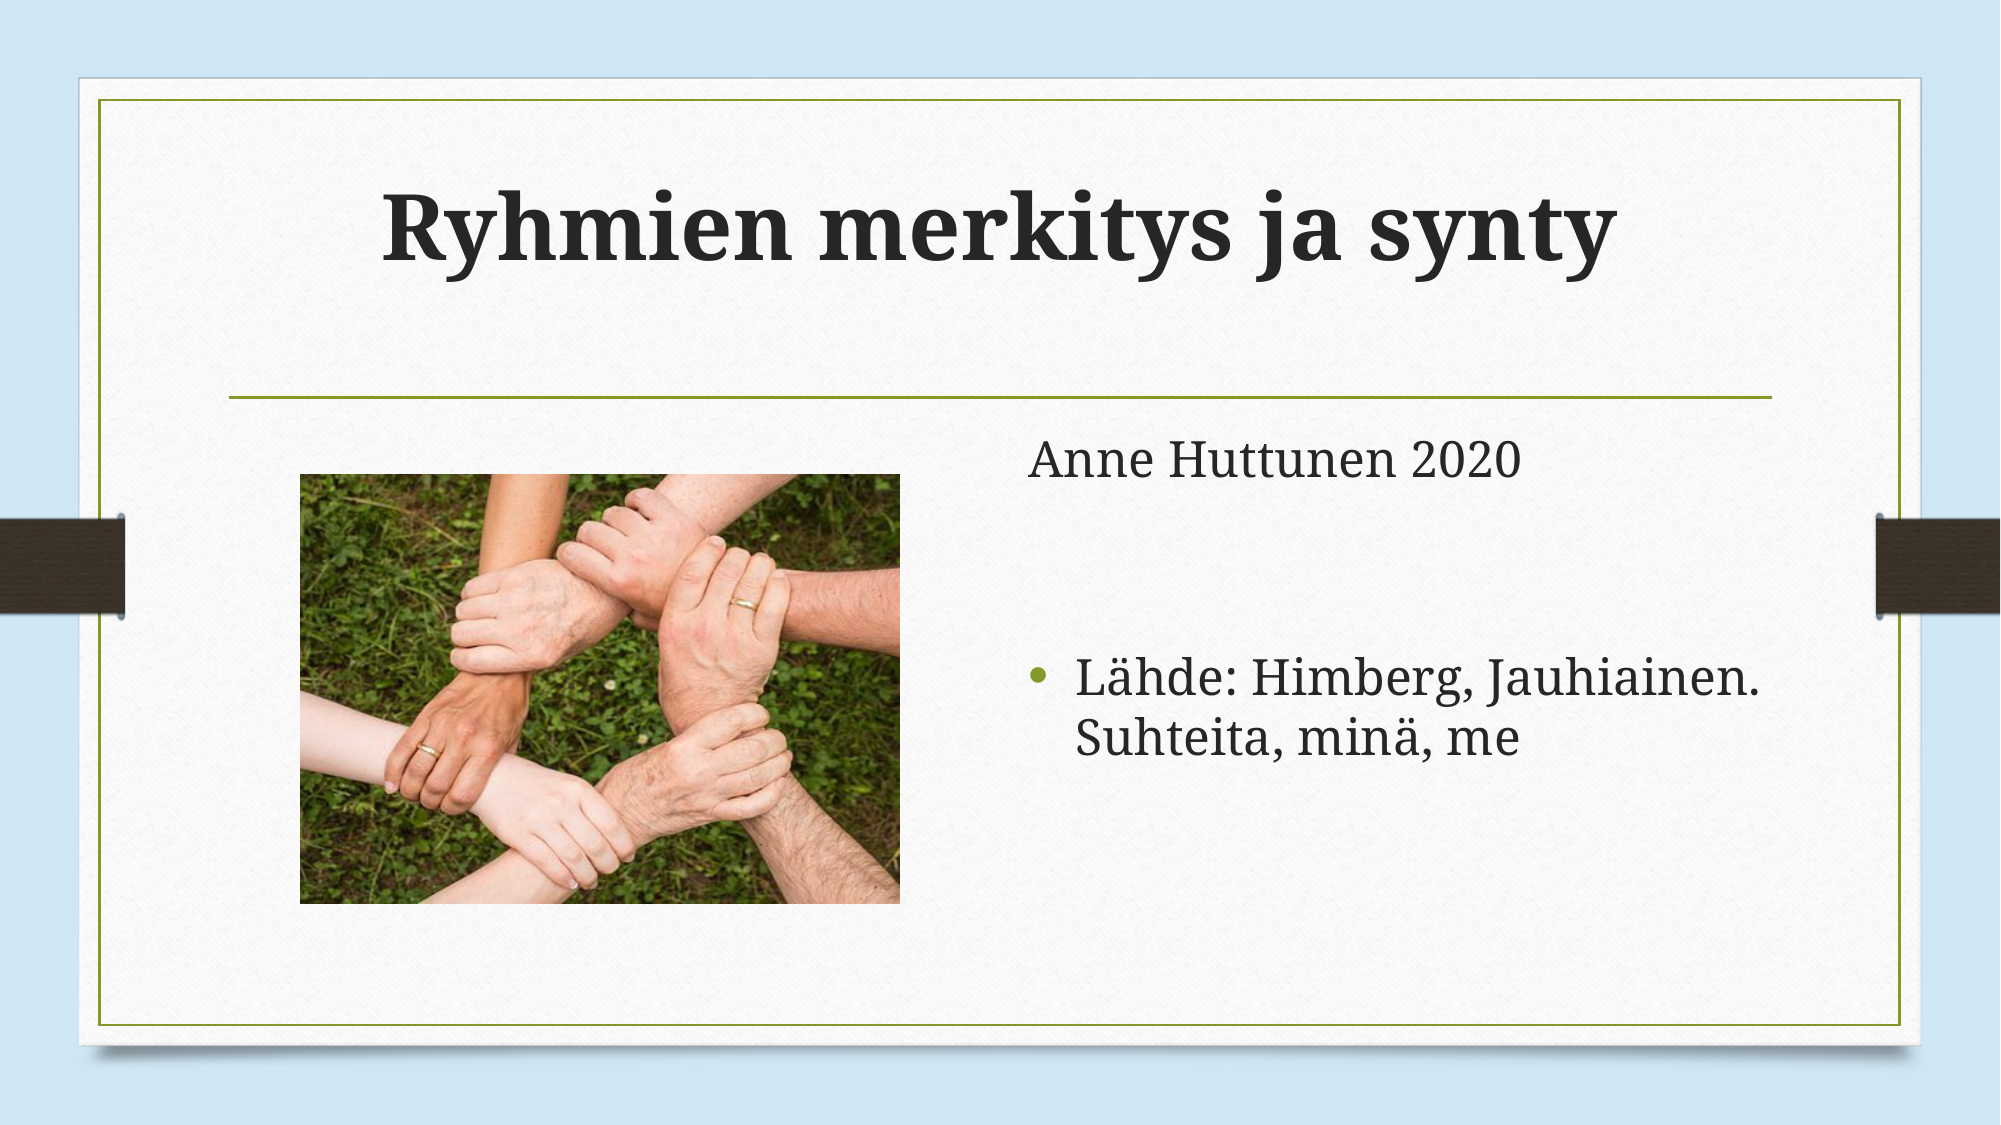

# Ryhmien merkitys ja synty
Anne Huttunen 2020
Lähde: Himberg, Jauhiainen. Suhteita, minä, me